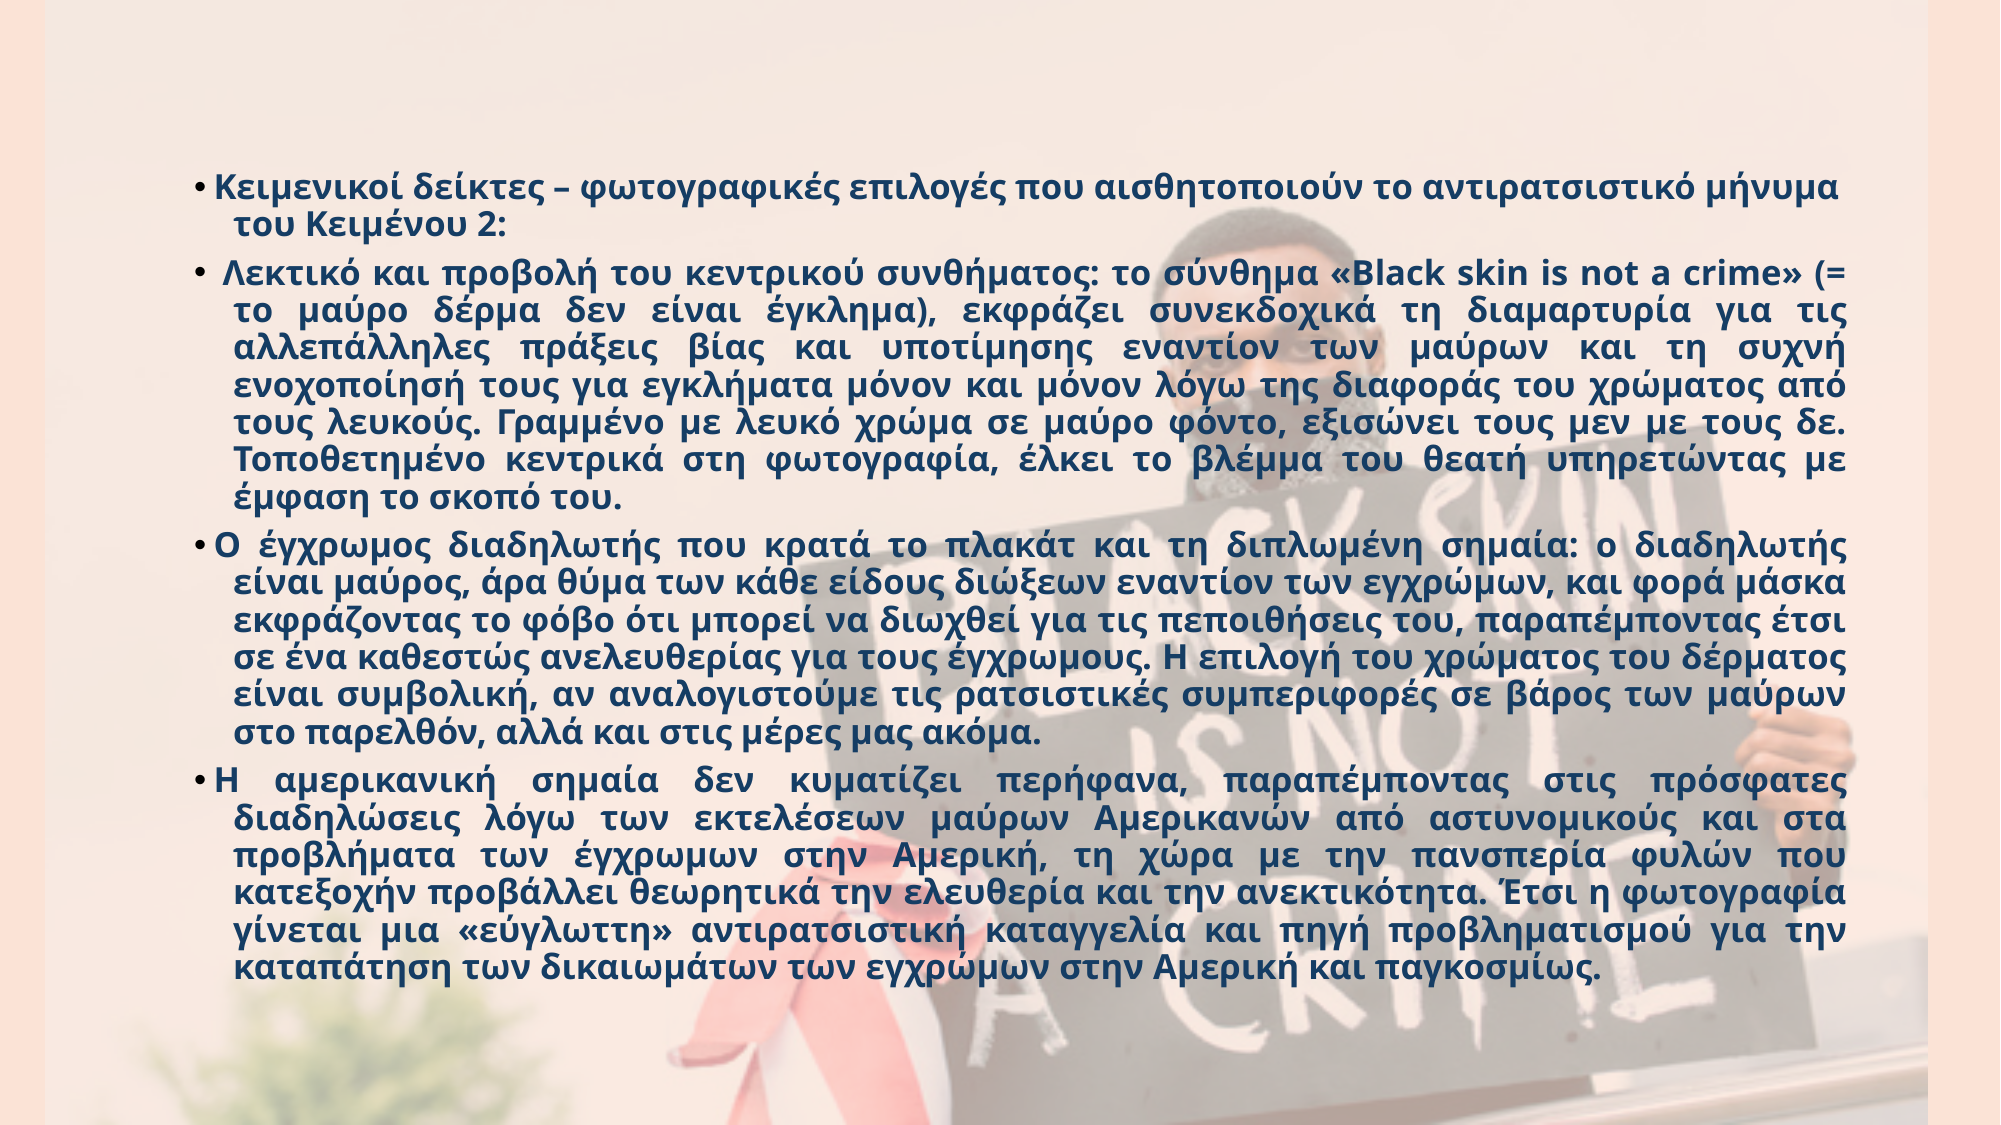

# Κειμενικοί δείκτες – φωτογραφικές επιλογές που αισθητοποιούν το αντιρατσιστικό μήνυμα του Κειμένου 2:
 Λεκτικό και προβολή του κεντρικού συνθήματος: το σύνθημα «Black skin is not a crime» (= το μαύρο δέρμα δεν είναι έγκλημα), εκφράζει συνεκδοχικά τη διαμαρτυρία για τις αλλεπάλληλες πράξεις βίας και υποτίμησης εναντίον των μαύρων και τη συχνή ενοχοποίησή τους για εγκλήματα μόνον και μόνον λόγω της διαφοράς του χρώματος από τους λευκούς. Γραμμένο με λευκό χρώμα σε μαύρο φόντο, εξισώνει τους μεν με τους δε. Τοποθετημένο κεντρικά στη φωτογραφία, έλκει το βλέμμα του θεατή υπηρετώντας με έμφαση το σκοπό του.
Ο έγχρωμος διαδηλωτής που κρατά το πλακάτ και τη διπλωμένη σημαία: ο διαδηλωτής είναι μαύρος, άρα θύμα των κάθε είδους διώξεων εναντίον των εγχρώμων, και φορά μάσκα εκφράζοντας το φόβο ότι μπορεί να διωχθεί για τις πεποιθήσεις του, παραπέμποντας έτσι σε ένα καθεστώς ανελευθερίας για τους έγχρωμους. Η επιλογή του χρώματος του δέρματος είναι συμβολική, αν αναλογιστούμε τις ρατσιστικές συμπεριφορές σε βάρος των μαύρων στο παρελθόν, αλλά και στις μέρες μας ακόμα.
Η αμερικανική σημαία δεν κυματίζει περήφανα, παραπέμποντας στις πρόσφατες διαδηλώσεις λόγω των εκτελέσεων μαύρων Αμερικανών από αστυνομικούς και στα προβλήματα των έγχρωμων στην Αμερική, τη χώρα με την πανσπερία φυλών που κατεξοχήν προβάλλει θεωρητικά την ελευθερία και την ανεκτικότητα. Έτσι η φωτογραφία γίνεται μια «εύγλωττη» αντιρατσιστική καταγγελία και πηγή προβληματισμού για την καταπάτηση των δικαιωμάτων των εγχρώμων στην Αμερική και παγκοσμίως.